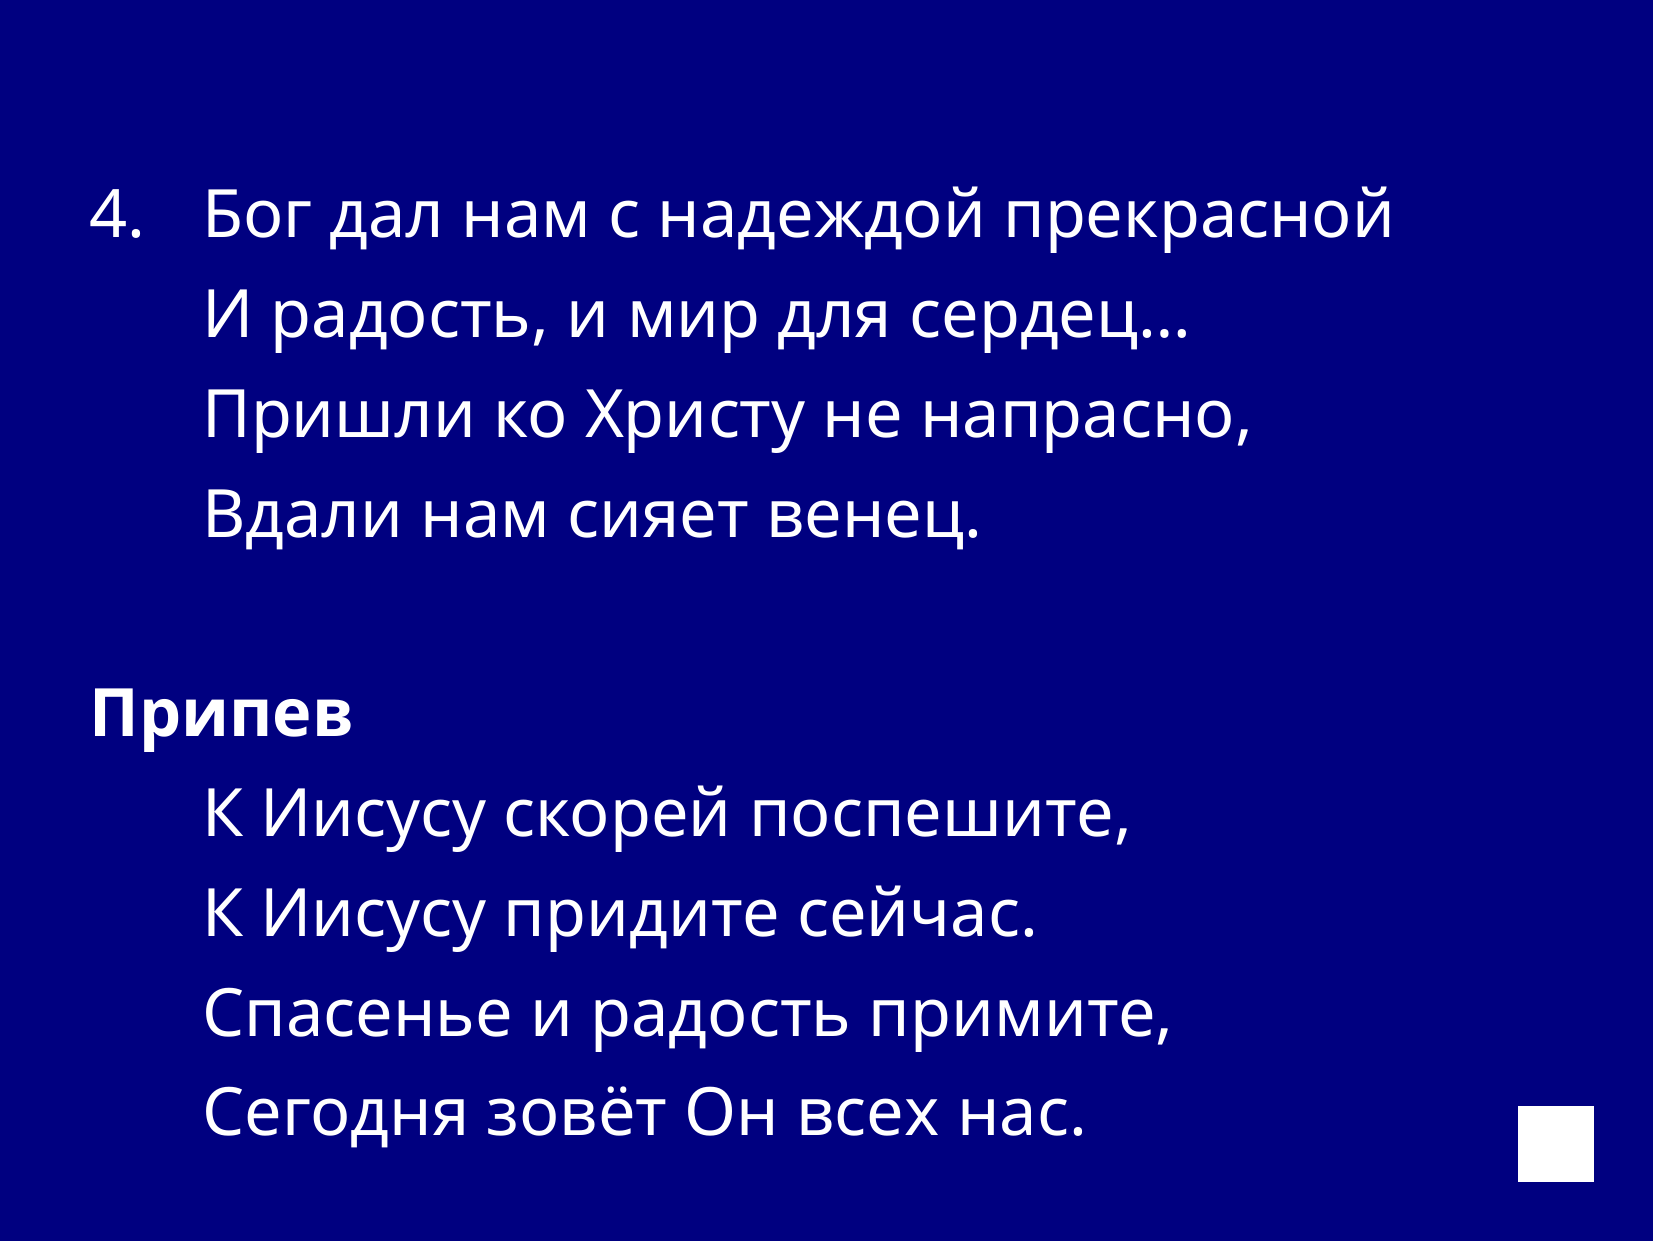

4.	Бог дал нам с надеждой прекрасной
	И радость, и мир для сердец…
	Пришли ко Христу не напрасно,
	Вдали нам сияет венец.
Припев
	К Иисусу скорей поспешите,
	К Иисусу придите сейчас.
	Спасенье и радость примите,
	Сегодня зовёт Он всех нас.